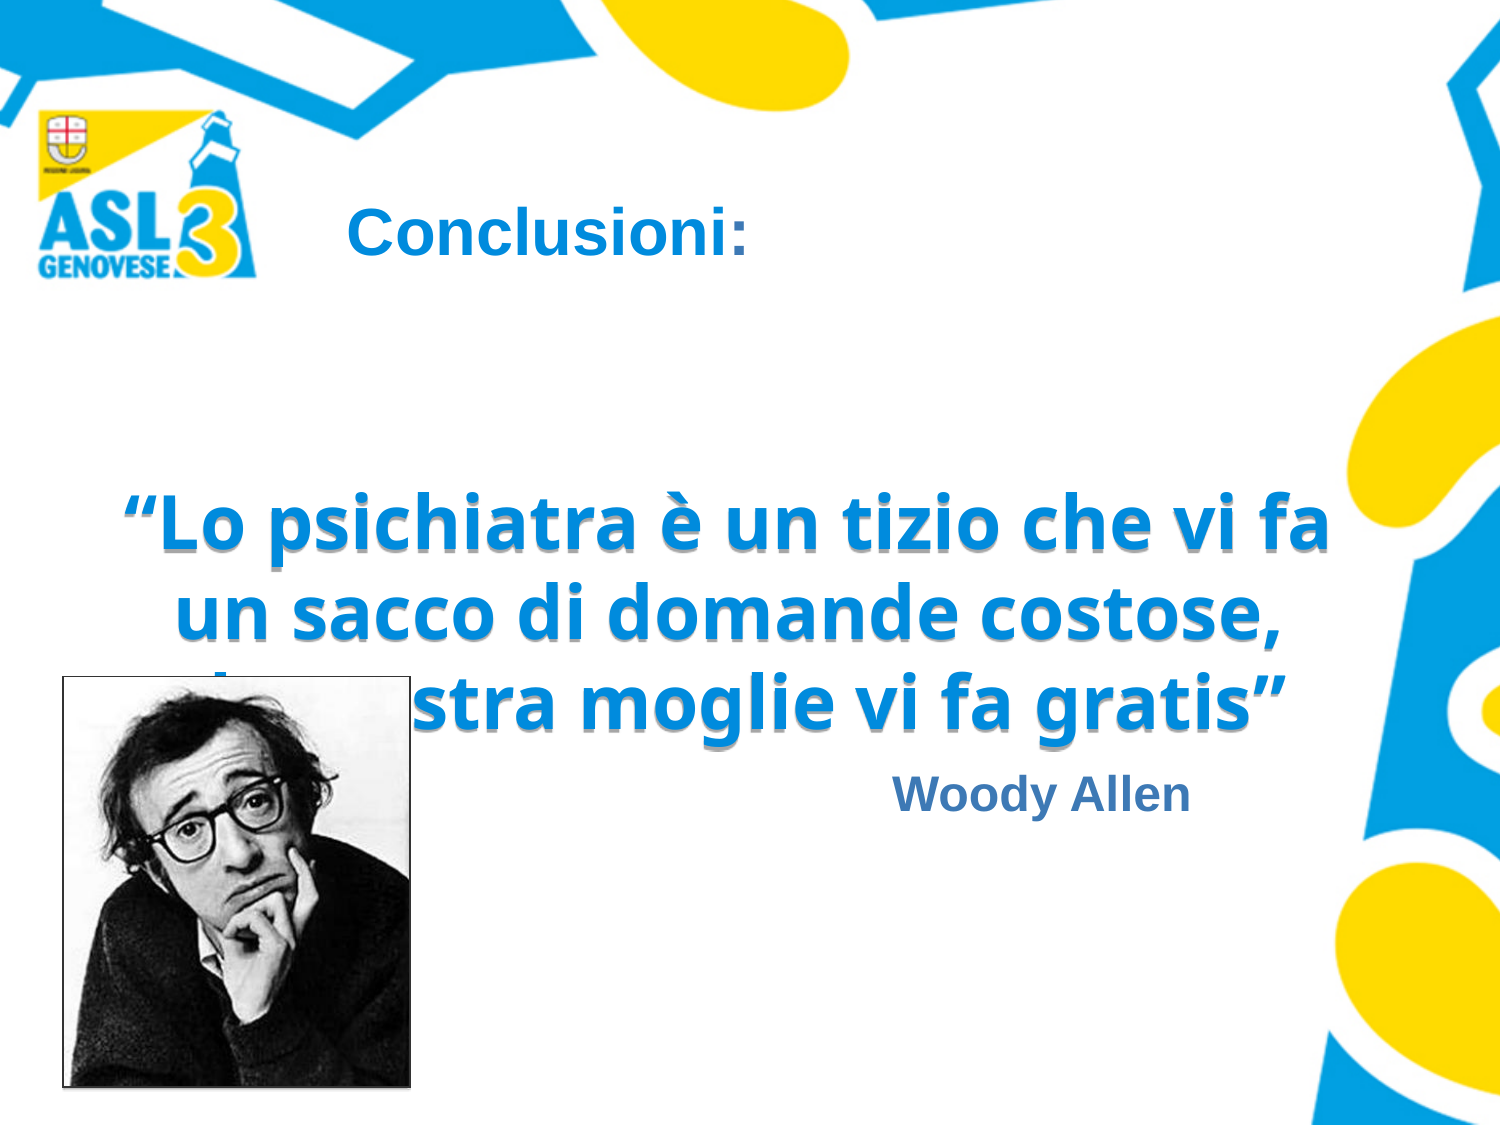

Conclusioni:
# “Lo psichiatra è un tizio che vi fa un sacco di domande costose, che vostra moglie vi fa gratis”
Woody Allen